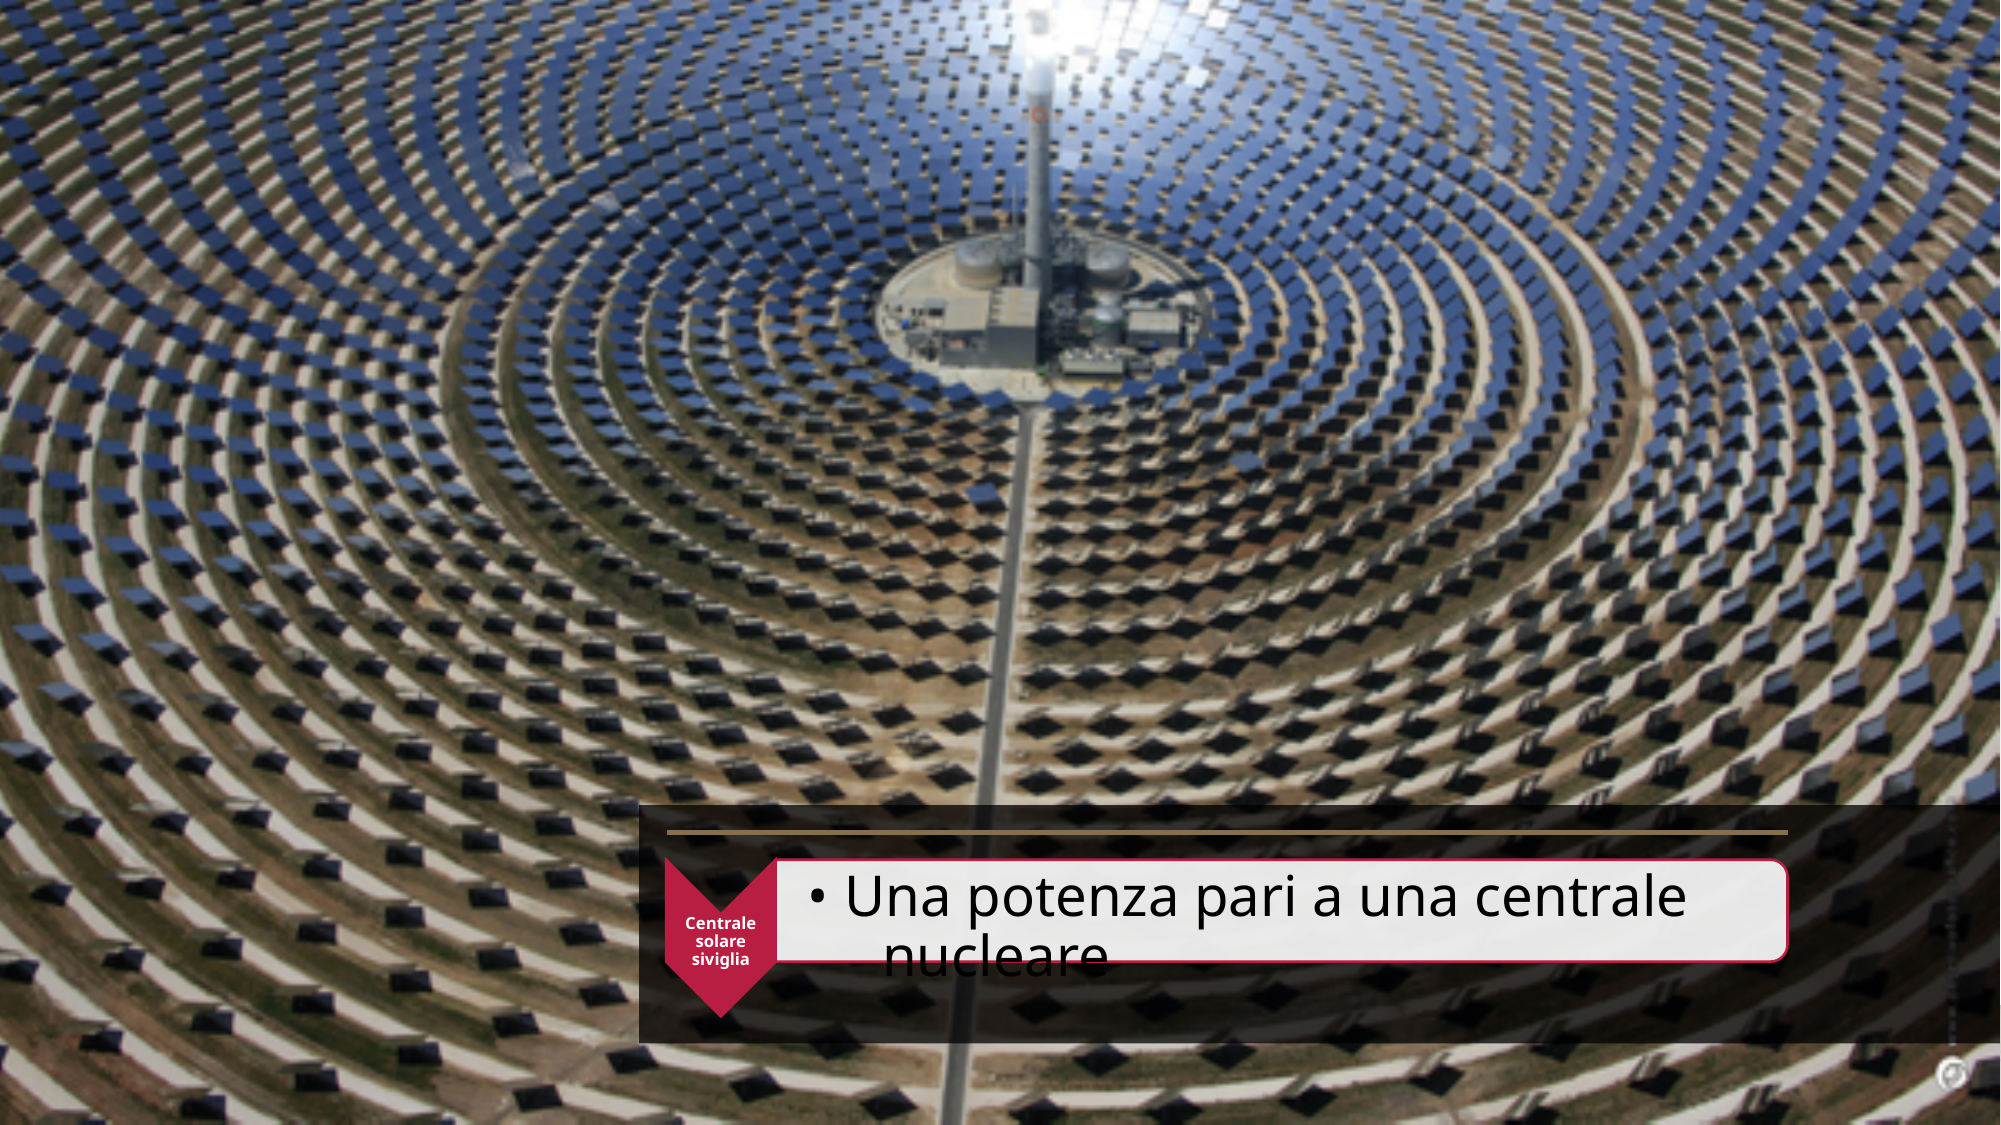

Centrale solare siviglia
Una potenza pari a una centrale nucleare